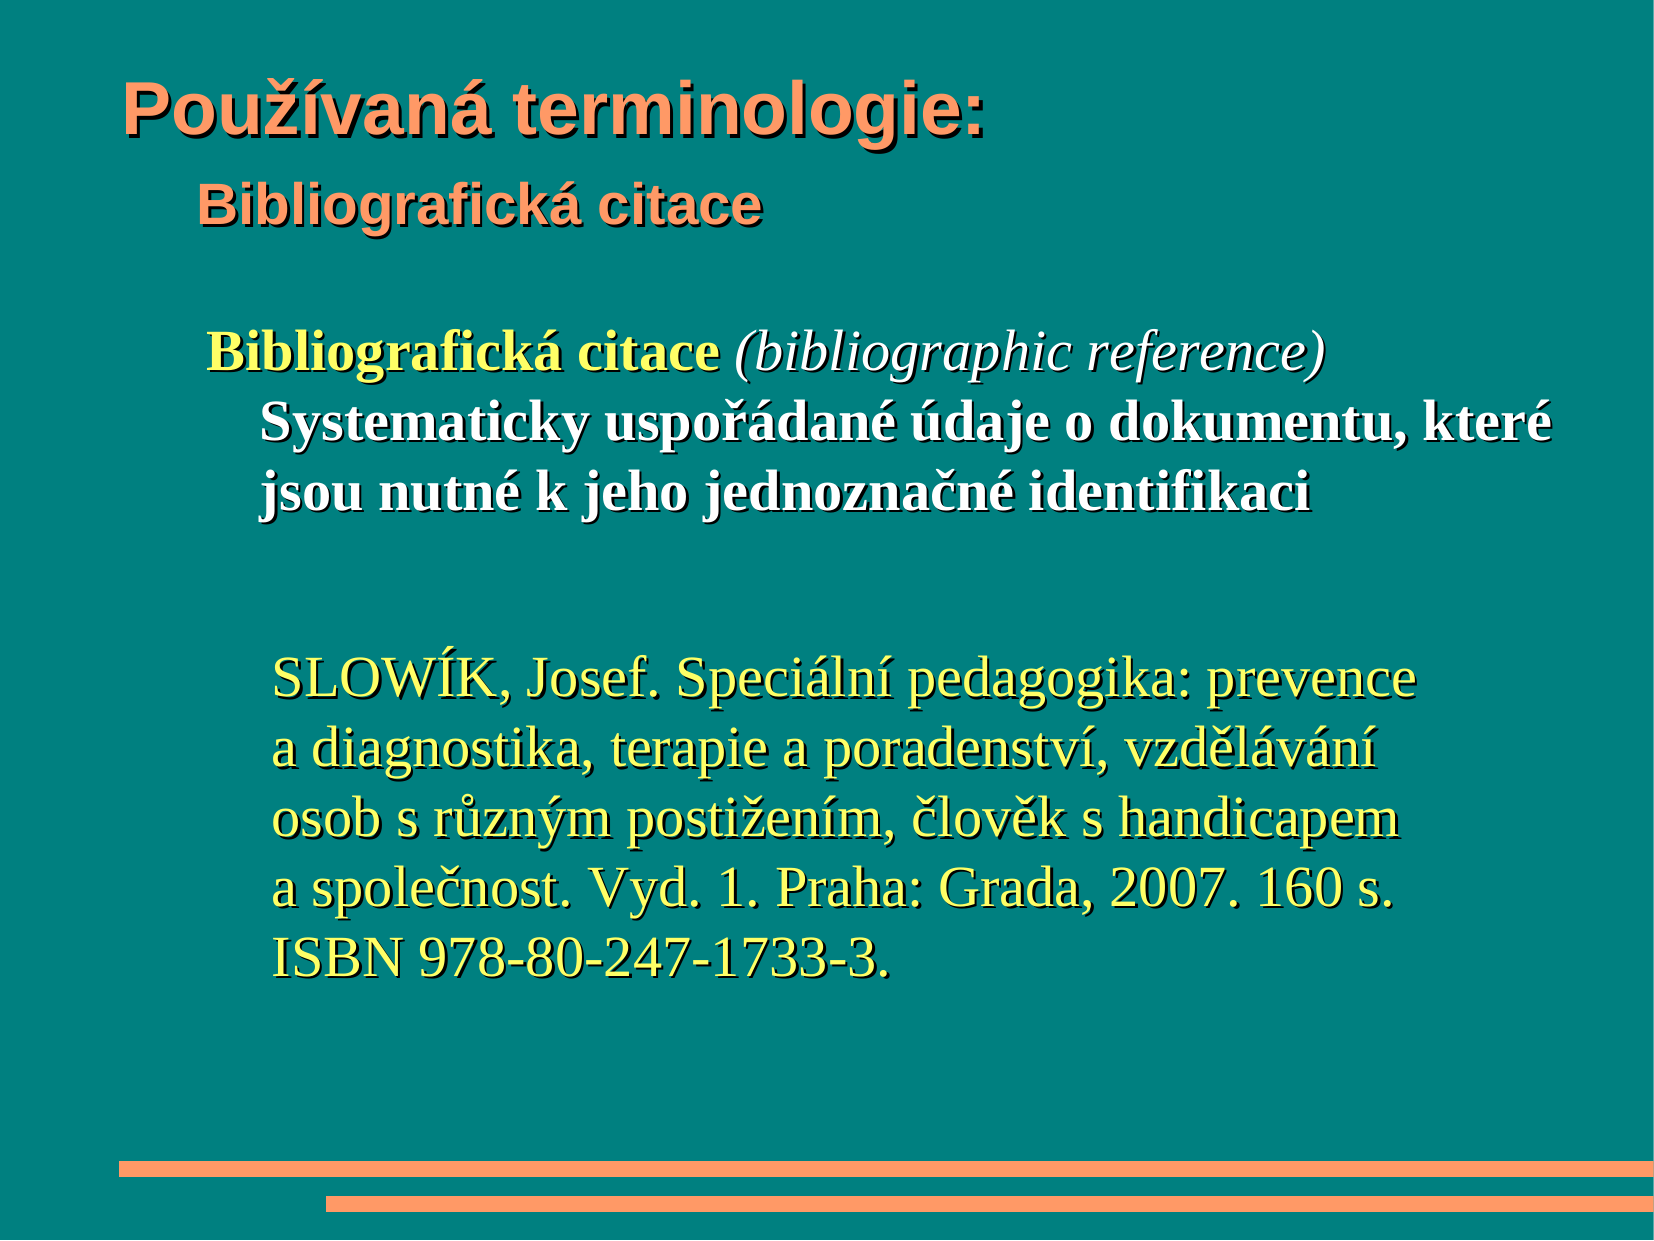

# Používaná terminologie: Bibliografická citace
Bibliografická citace (bibliographic reference) Systematicky uspořádané údaje o dokumentu, které jsou nutné k jeho jednoznačné identifikaci
SLOWÍK, Josef. Speciální pedagogika: prevence a diagnostika, terapie a poradenství, vzdělávání osob s různým postižením, člověk s handicapem a společnost. Vyd. 1. Praha: Grada, 2007. 160 s. ISBN 978-80-247-1733-3.